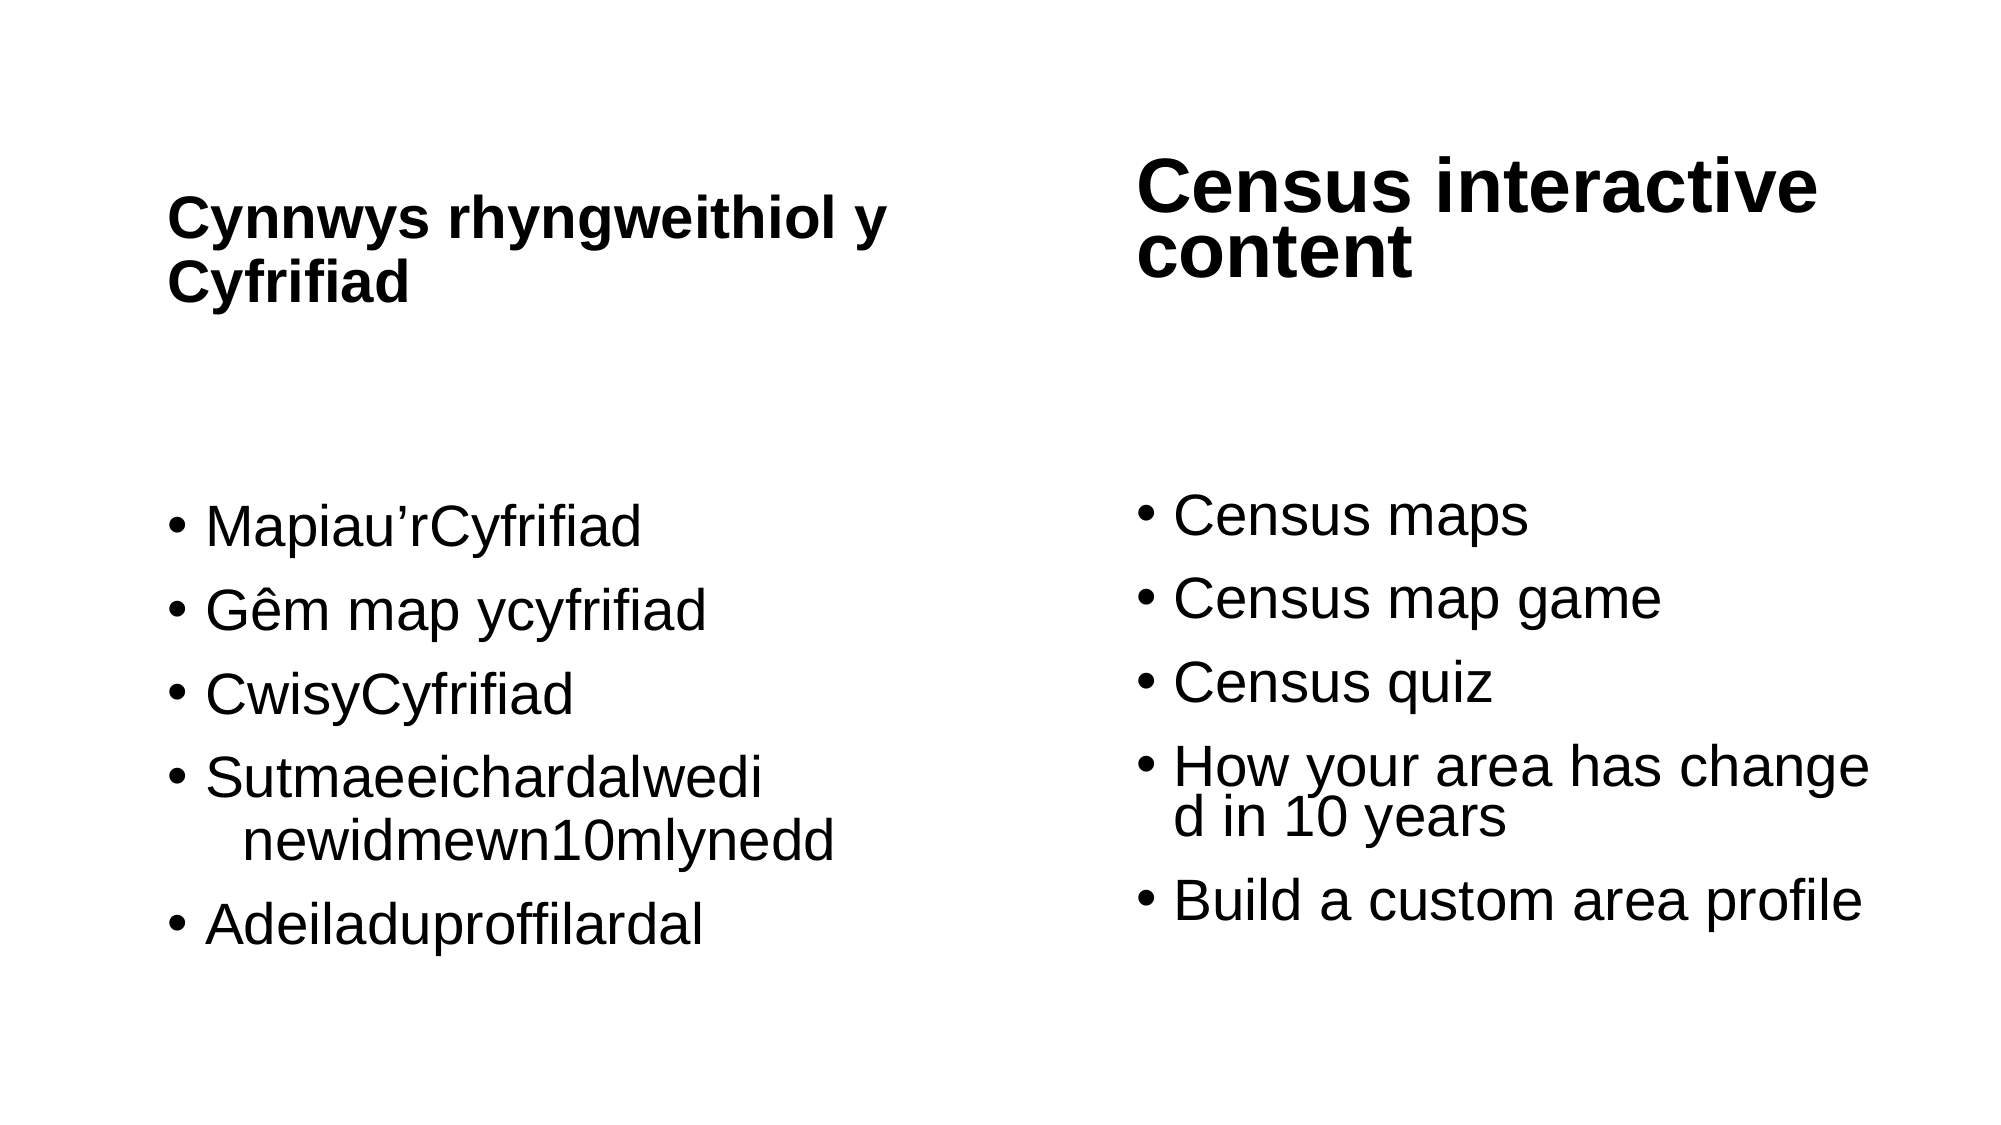

Census interactive content
Cynnwys rhyngweithiol y Cyfrifiad
# Census maps
Census map game
Census quiz
How your area has changed in 10 years
Build a custom area profile
Mapiau’rCyfrifiad
Gêm map ycyfrifiad
CwisyCyfrifiad
Sutmaeeichardalwedinewidmewn10mlynedd
Adeiladuproffilardal